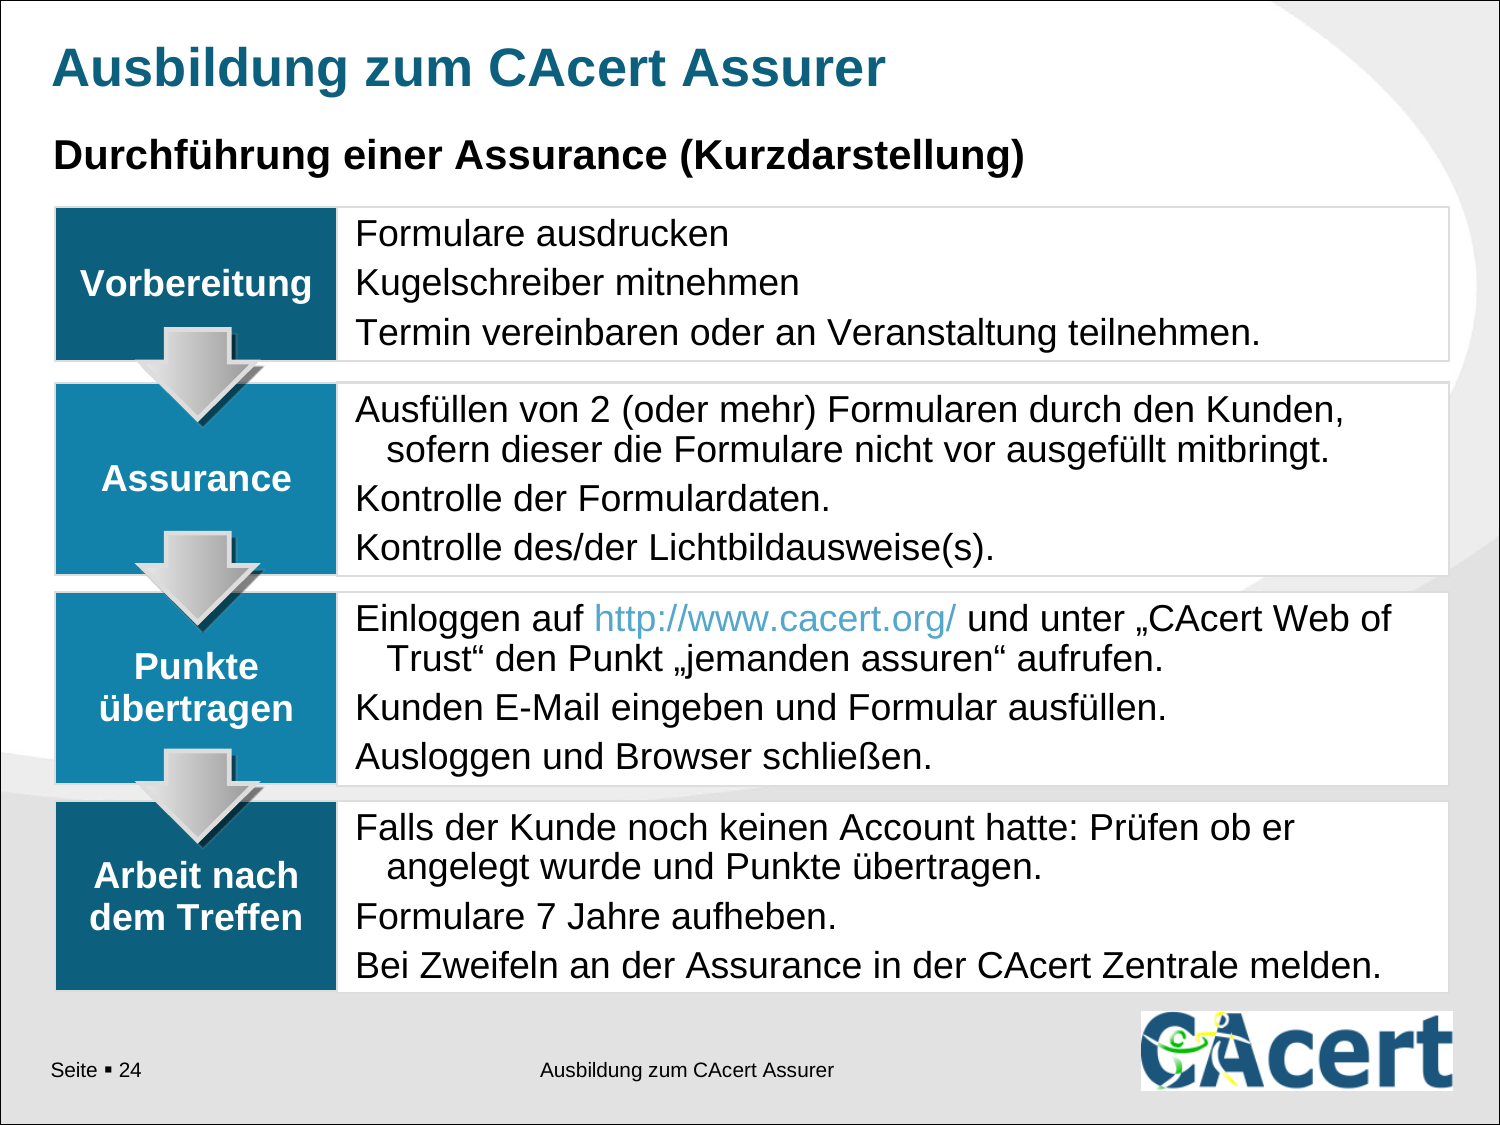

# Ausbildung zum CAcert Assurer
Durchführung einer Assurance (Kurzdarstellung)
Vorbereitung
Formulare ausdrucken
Kugelschreiber mitnehmen
Termin vereinbaren oder an Veranstaltung teilnehmen.
Assurance
Ausfüllen von 2 (oder mehr) Formularen durch den Kunden, sofern dieser die Formulare nicht vor ausgefüllt mitbringt.
Kontrolle der Formulardaten.
Kontrolle des/der Lichtbildausweise(s).
Punkte übertragen
Einloggen auf http://www.cacert.org/ und unter „CAcert Web of Trust“ den Punkt „jemanden assuren“ aufrufen.
Kunden E-Mail eingeben und Formular ausfüllen.
Ausloggen und Browser schließen.
Arbeit nach dem Treffen
Falls der Kunde noch keinen Account hatte: Prüfen ob er angelegt wurde und Punkte übertragen.
Formulare 7 Jahre aufheben.
Bei Zweifeln an der Assurance in der CAcert Zentrale melden.
Ausbildung zum CAcert Assurer